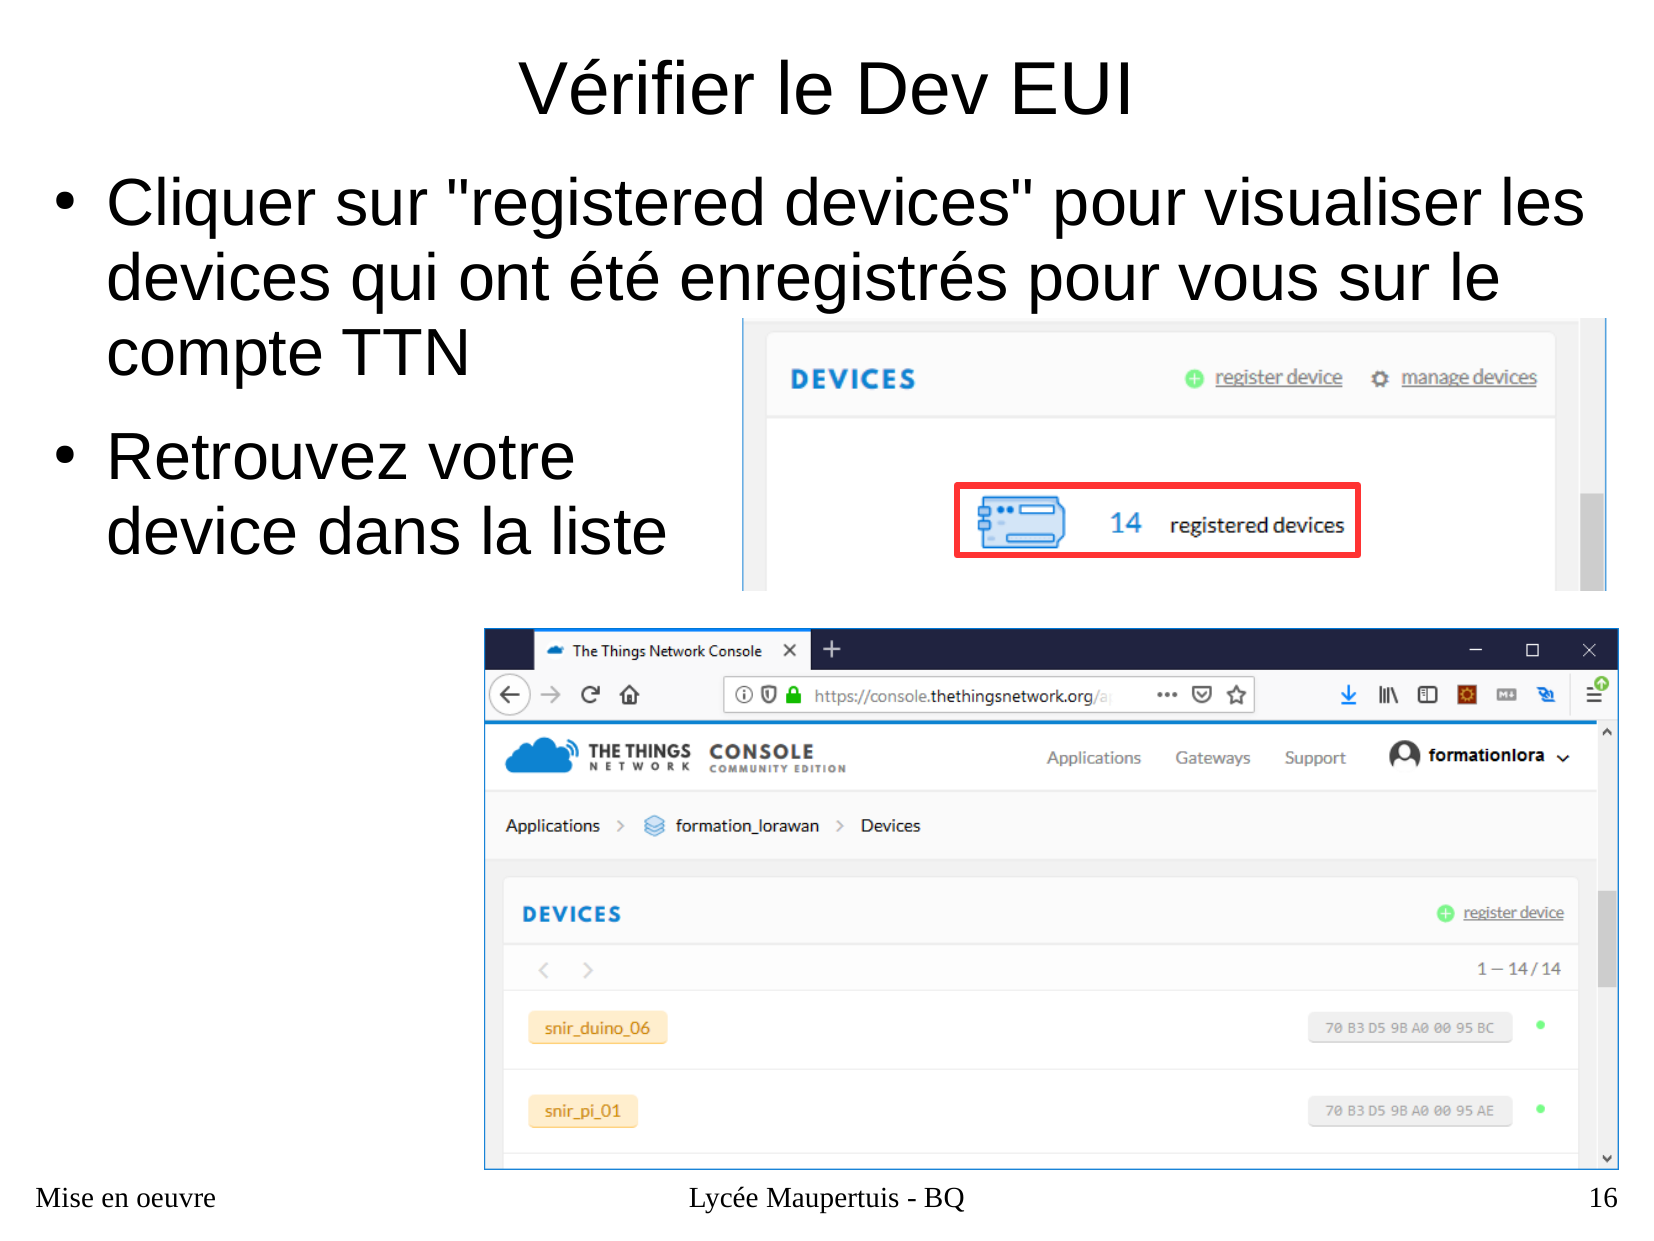

# Vérifier le Dev EUI
Cliquer sur "registered devices" pour visualiser les devices qui ont été enregistrés pour vous sur le compte TTN
Retrouvez votre
device dans la liste
Mise en oeuvre
Lycée Maupertuis - BQ
16